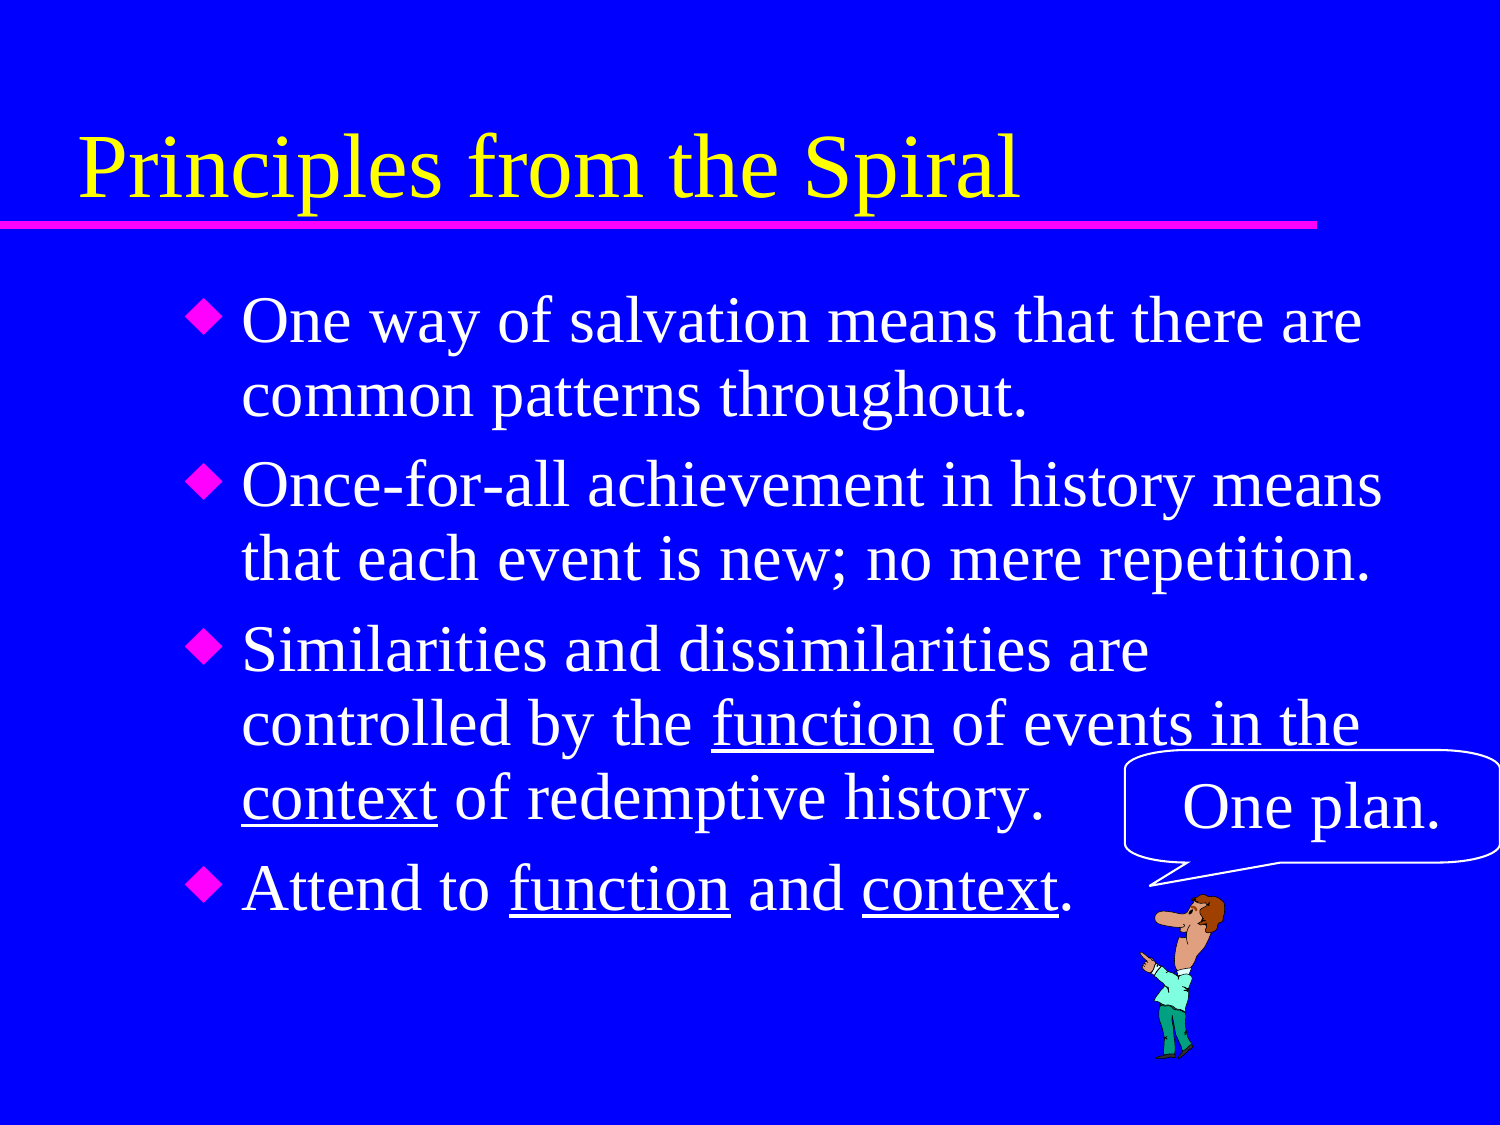

# Principles from the Spiral
One way of salvation means that there are common patterns throughout.
Once-for-all achievement in history means that each event is new; no mere repetition.
Similarities and dissimilarities are controlled by the function of events in the context of redemptive history.
Attend to function and context.
One plan.